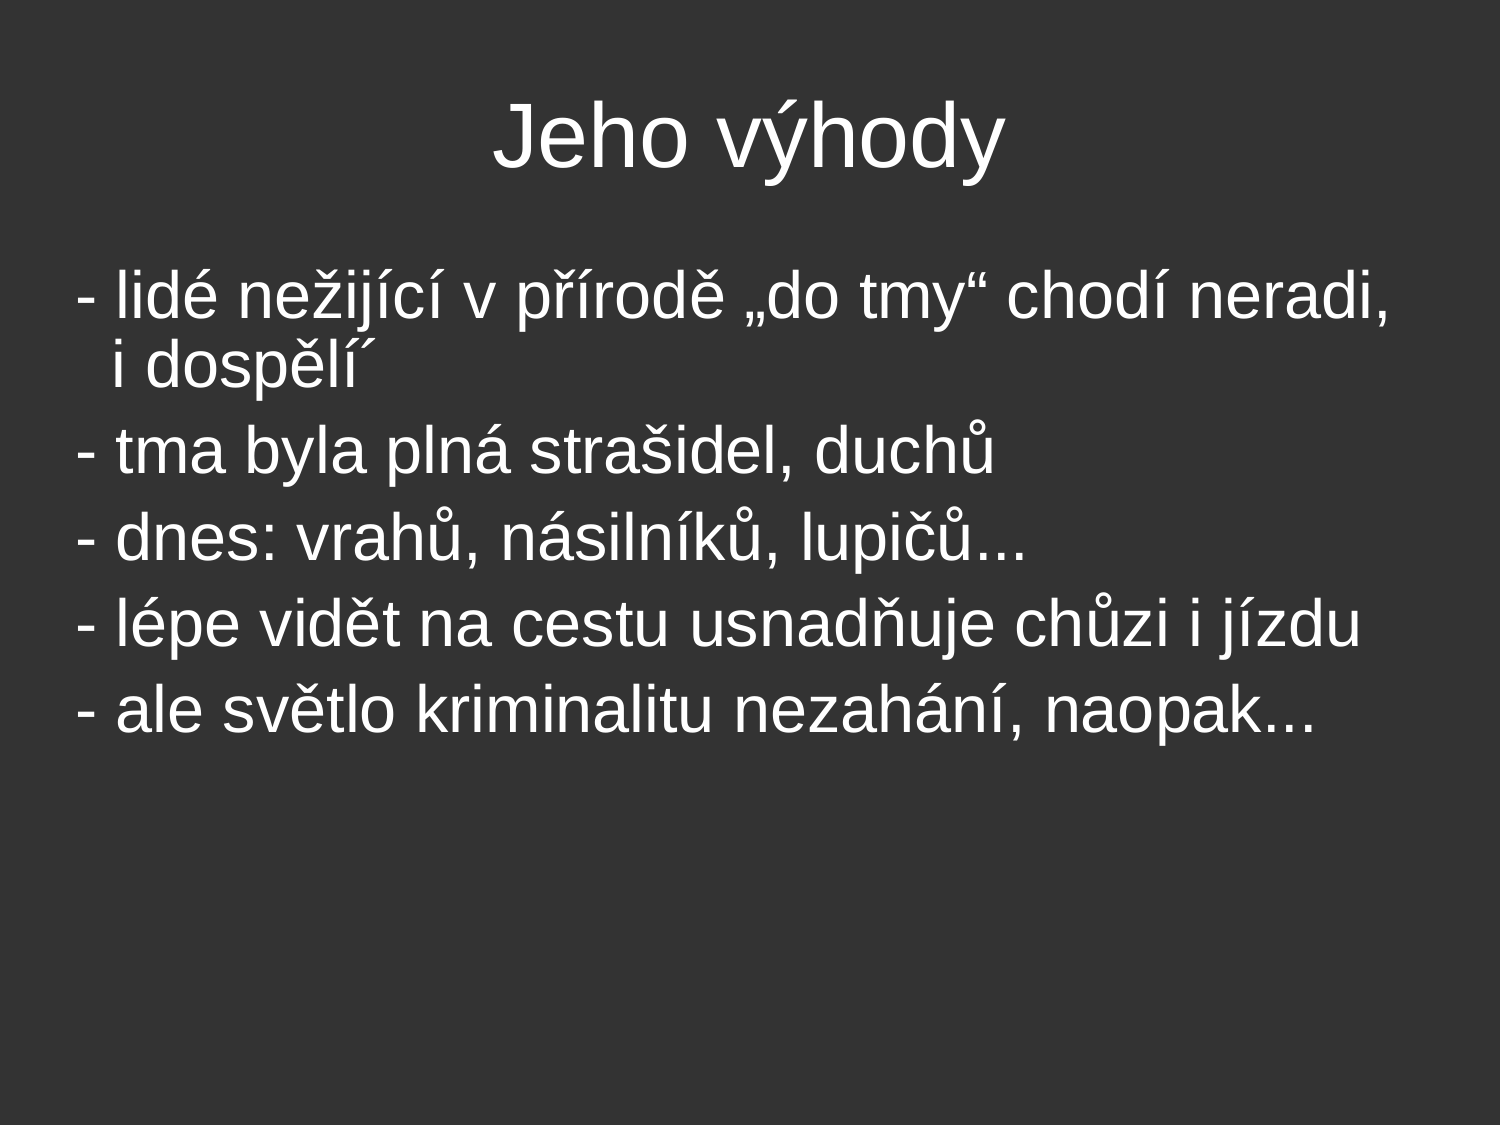

# Jeho výhody
- lidé nežijící v přírodě „do tmy“ chodí neradi,   i dospělí´
- tma byla plná strašidel, duchů
- dnes: vrahů, násilníků, lupičů...
- lépe vidět na cestu usnadňuje chůzi i jízdu
- ale světlo kriminalitu nezahání, naopak...